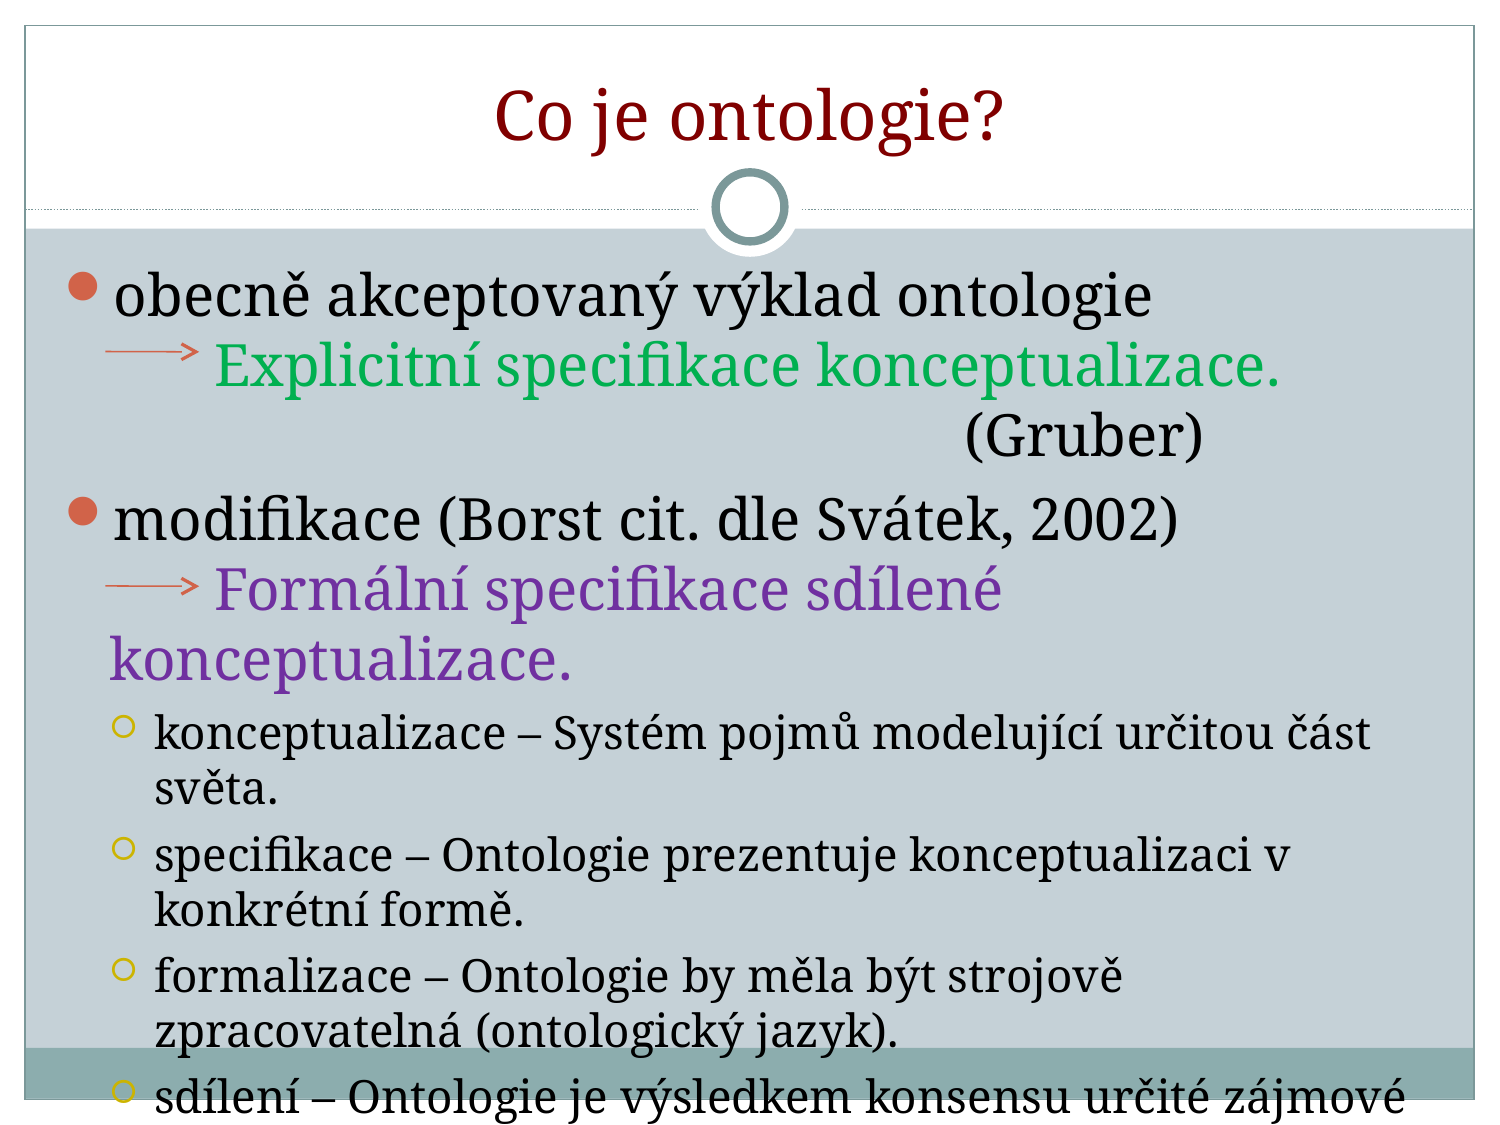

# Co je ontologie?
obecně akceptovaný výklad ontologie
	Explicitní specifikace konceptualizace.
						(Gruber)
modifikace (Borst cit. dle Svátek, 2002)
	Formální specifikace sdílené konceptualizace.
konceptualizace – Systém pojmů modelující určitou část světa.
specifikace – Ontologie prezentuje konceptualizaci v konkrétní formě.
formalizace – Ontologie by měla být strojově zpracovatelná (ontologický jazyk).
sdílení – Ontologie je výsledkem konsensu určité zájmové skupiny lidí.